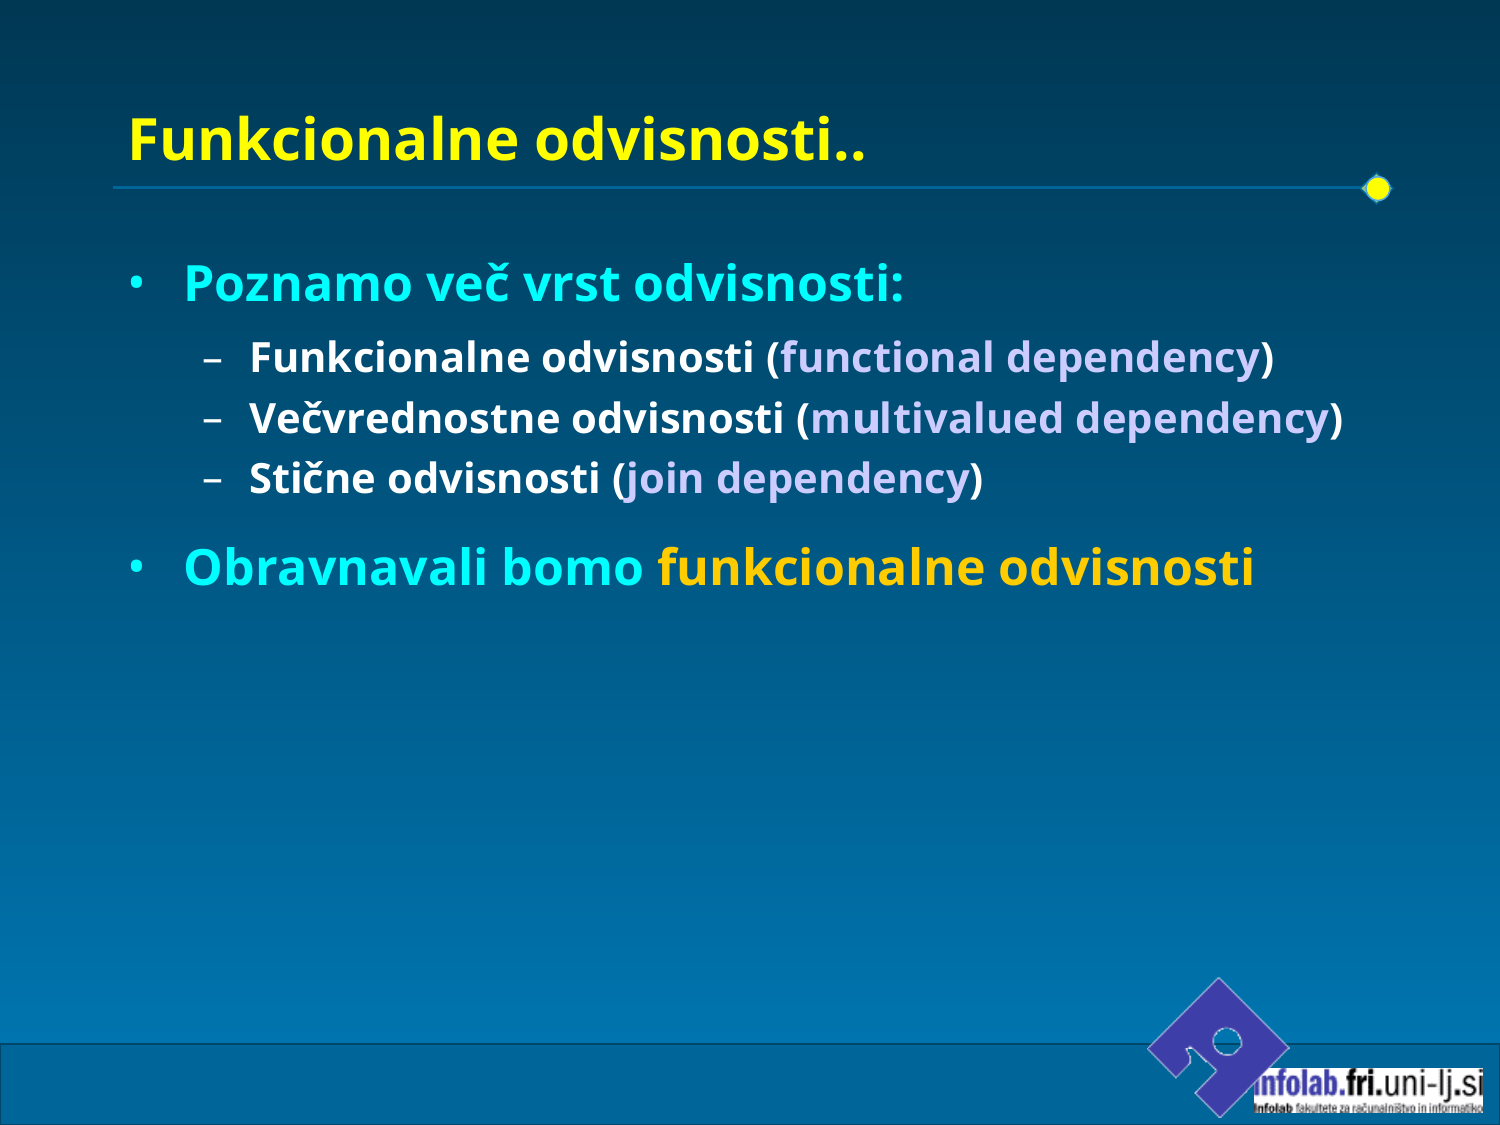

# Funkcionalne odvisnosti..
Poznamo več vrst odvisnosti:
Funkcionalne odvisnosti (functional dependency)
Večvrednostne odvisnosti (multivalued dependency)
Stične odvisnosti (join dependency)
Obravnavali bomo funkcionalne odvisnosti